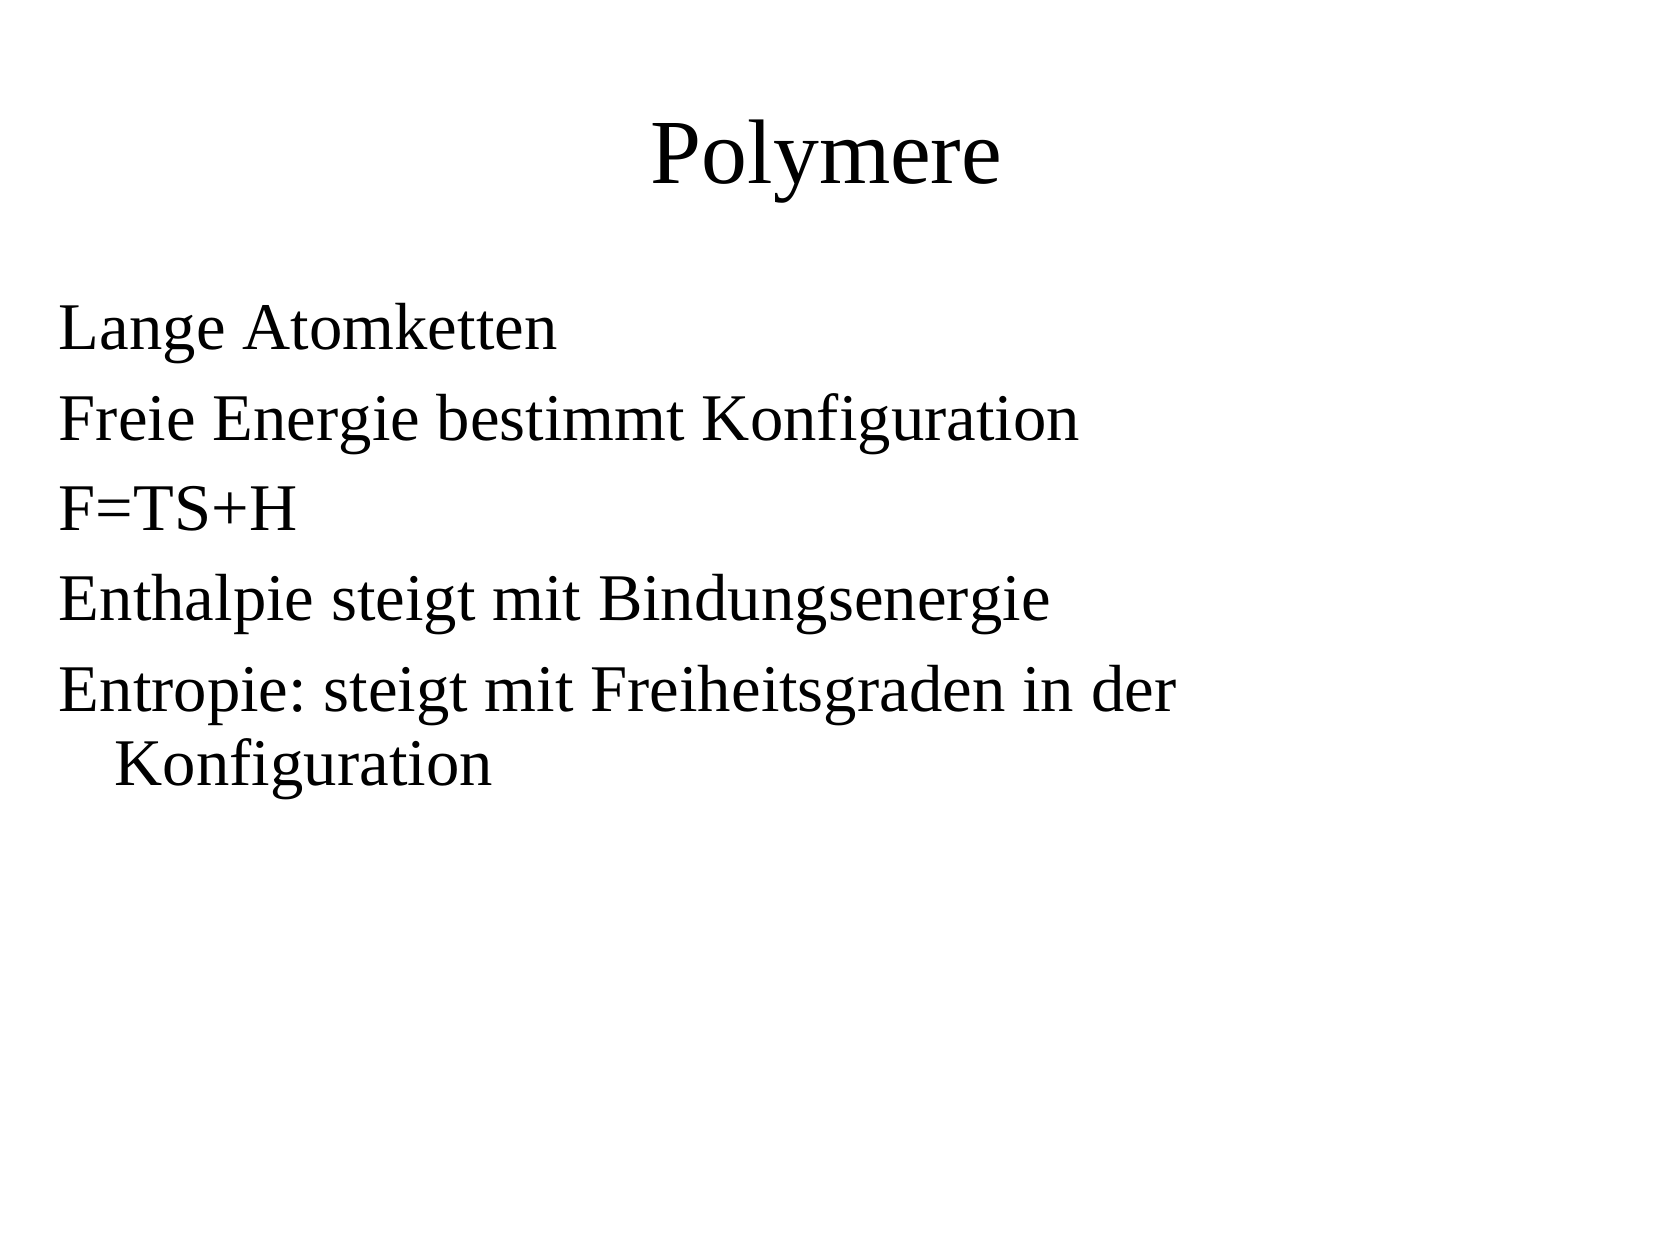

# Polymere
Lange Atomketten
Freie Energie bestimmt Konfiguration
F=TS+H
Enthalpie steigt mit Bindungsenergie
Entropie: steigt mit Freiheitsgraden in der Konfiguration